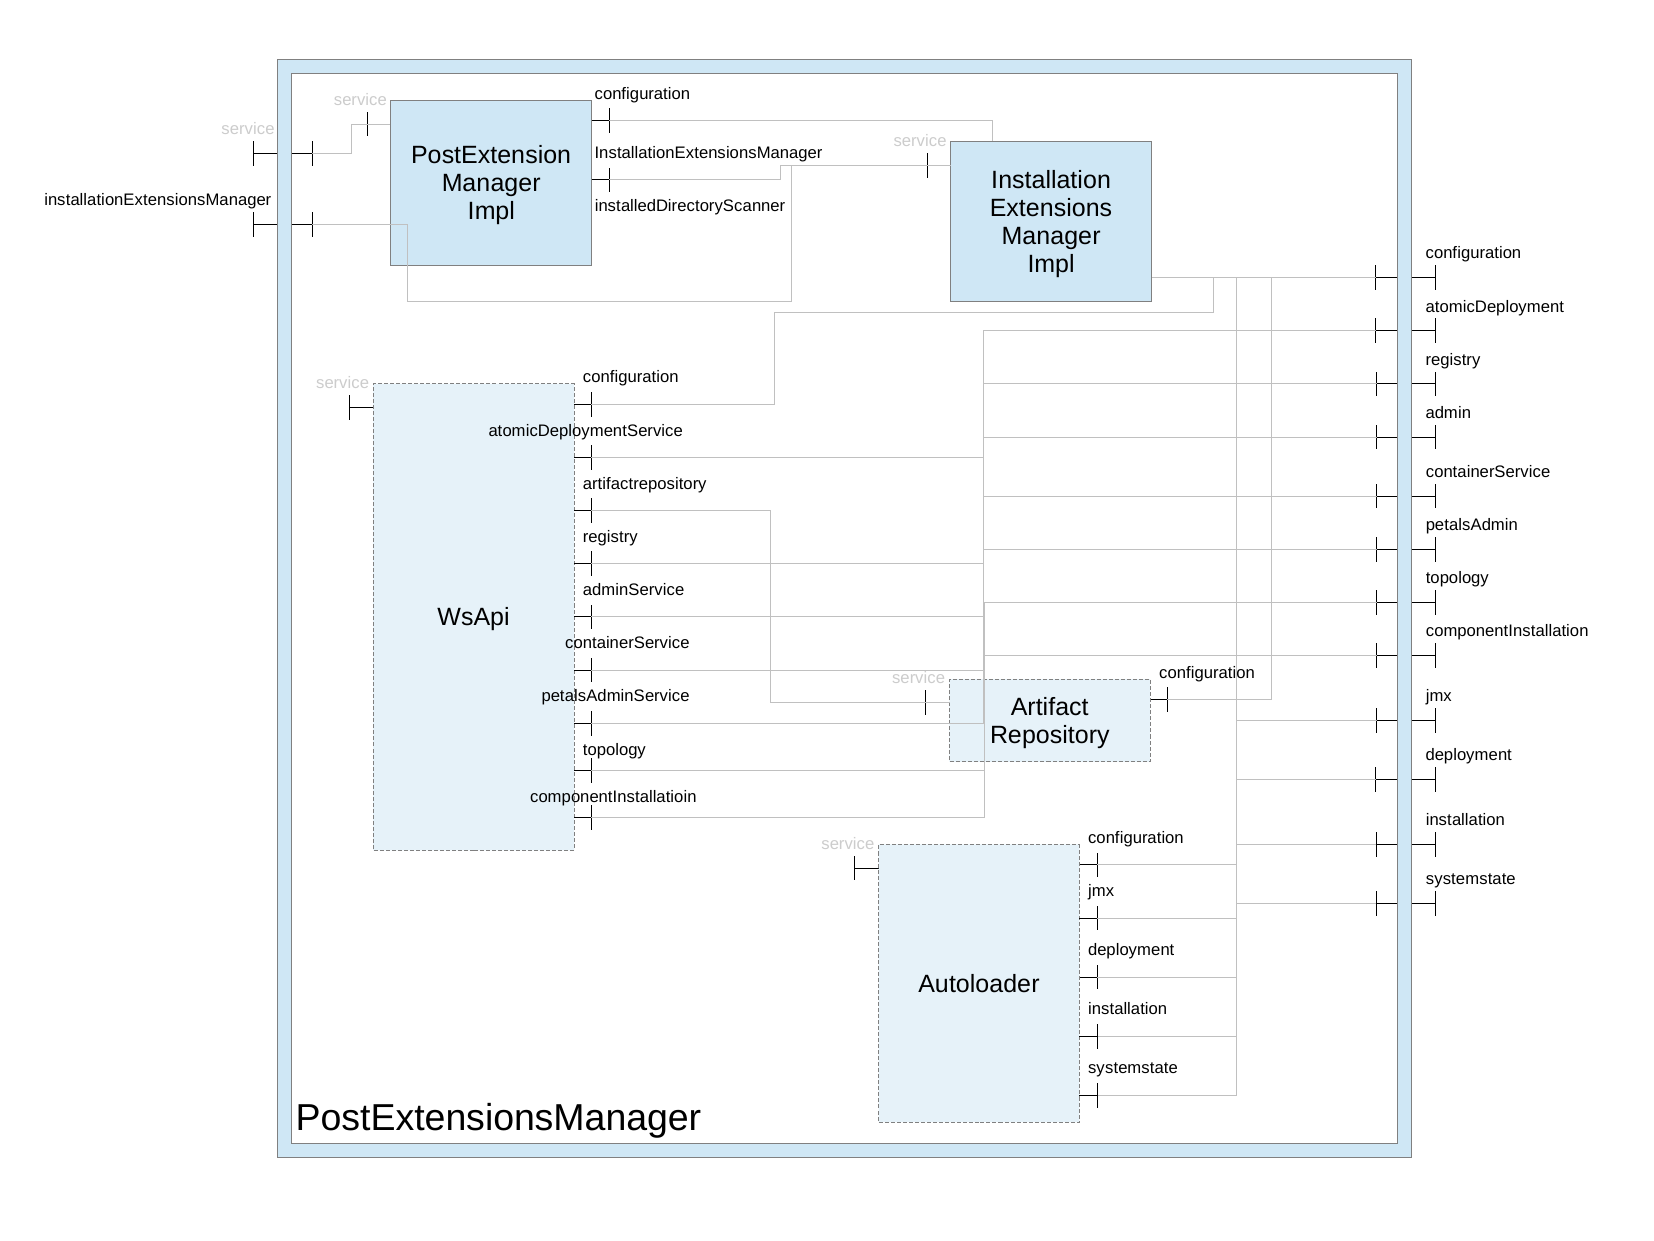

configuration
service
PostExtension
Manager
Impl
service
service
InstallationExtensionsManager
Installation
Extensions
Manager
Impl
installationExtensionsManager
installedDirectoryScanner
configuration
atomicDeployment
registry
configuration
service
WsApi
admin
atomicDeploymentService
containerService
artifactrepository
petalsAdmin
registry
topology
adminService
componentInstallation
containerService
configuration
service
Artifact
Repository
petalsAdminService
jmx
topology
deployment
componentInstallatioin
installation
configuration
service
Autoloader
systemstate
jmx
deployment
installation
systemstate
PostExtensionsManager